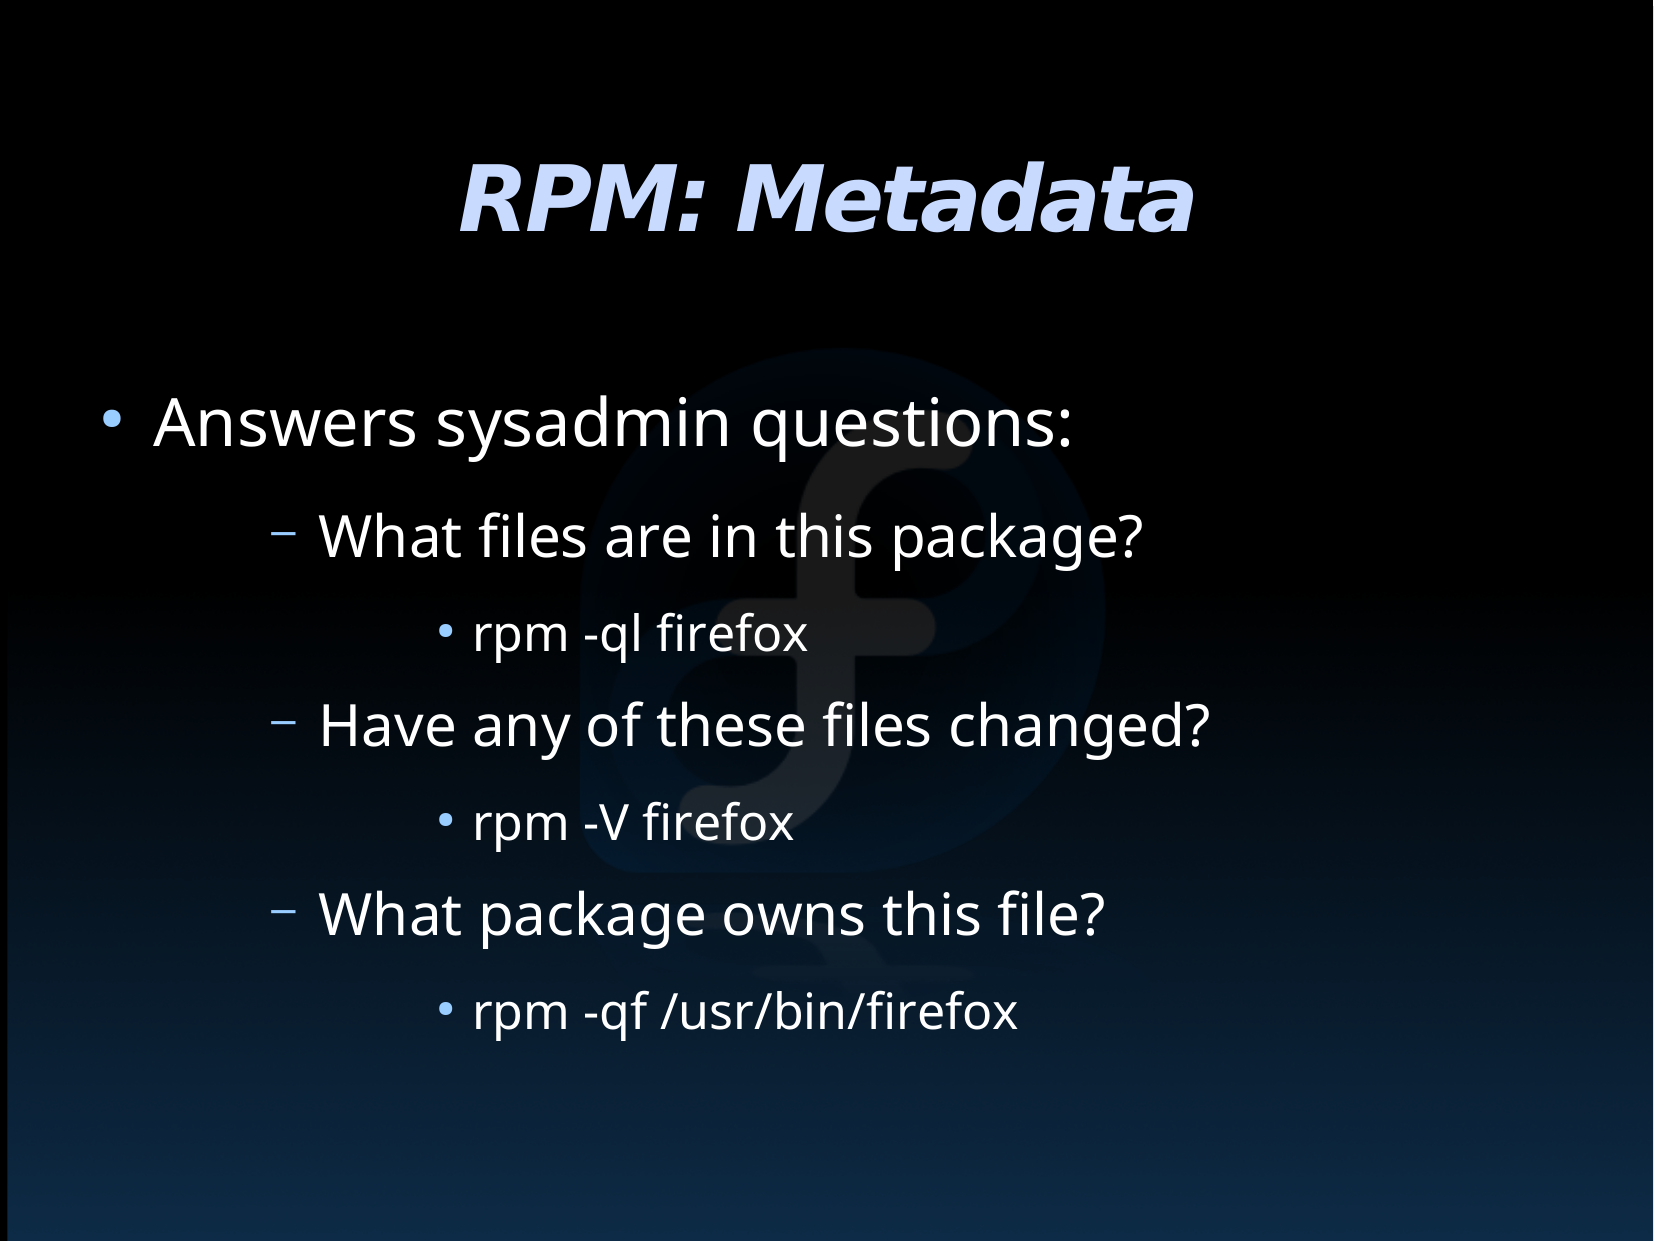

# RPM: Metadata
Answers sysadmin questions:
What files are in this package?
rpm -ql firefox
Have any of these files changed?
rpm -V firefox
What package owns this file?
rpm -qf /usr/bin/firefox